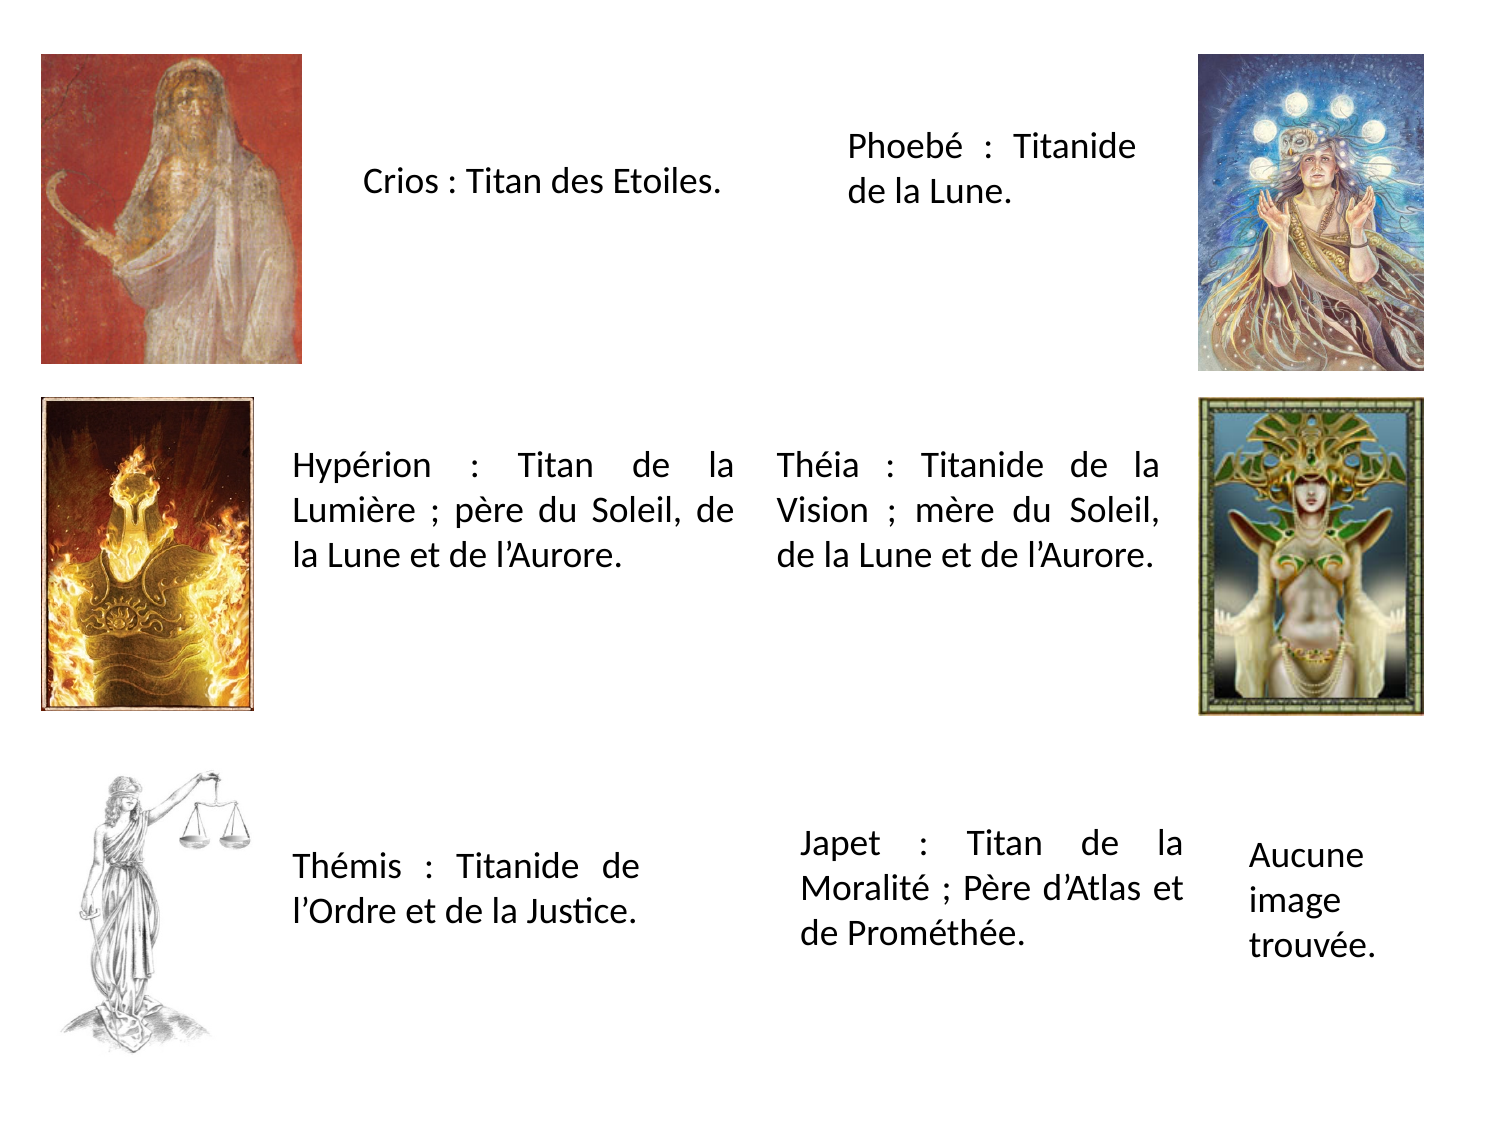

Phoebé : Titanide de la Lune.
Crios : Titan des Etoiles.
Hypérion : Titan de la Lumière ; père du Soleil, de la Lune et de l’Aurore.
Théia : Titanide de la Vision ; mère du Soleil, de la Lune et de l’Aurore.
Japet : Titan de la Moralité ; Père d’Atlas et de Prométhée.
Aucune image trouvée.
Thémis : Titanide de l’Ordre et de la Justice.